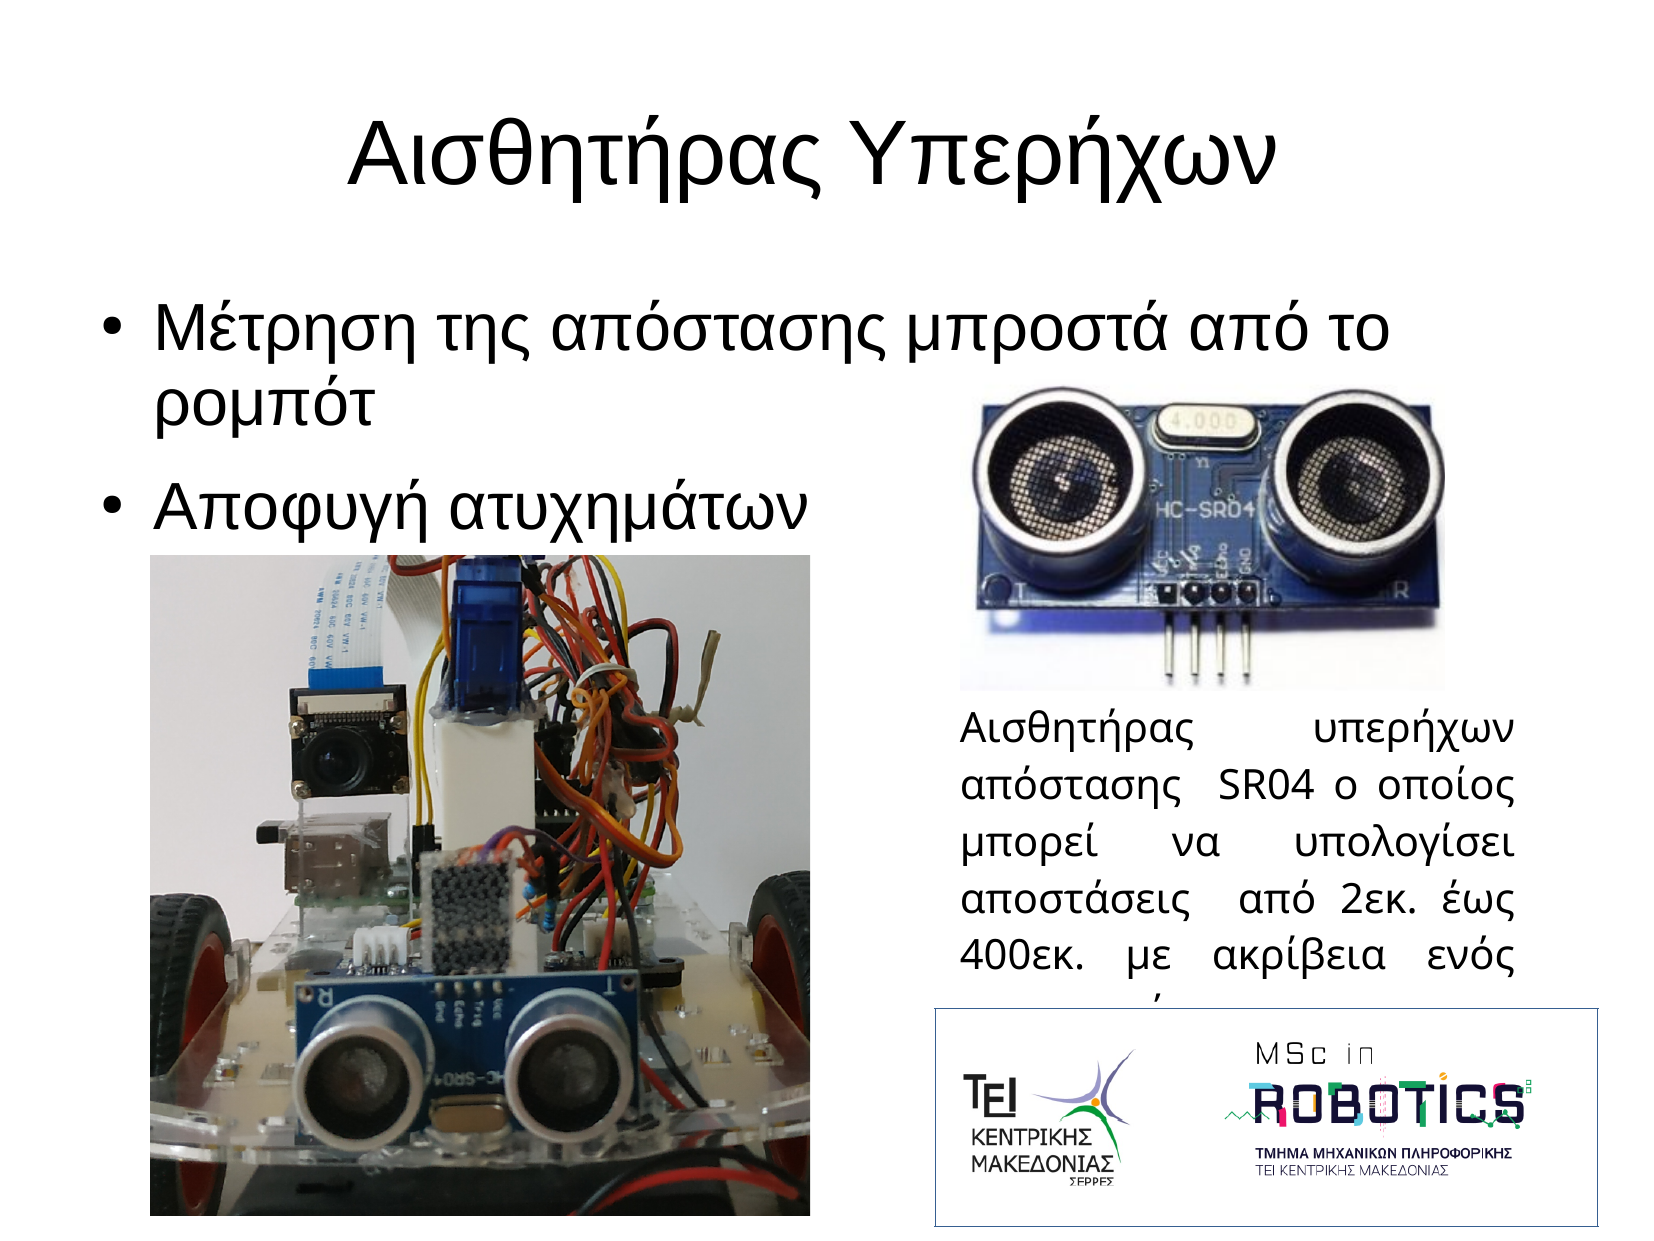

# Αισθητήρας Υπερήχων
Μέτρηση της απόστασης μπροστά από το ρομπότ
Αποφυγή ατυχημάτων
Aισθητήρας υπερήχων απόστασης SR04 ο οποίος μπορεί να υπολογίσει αποστάσεις από 2εκ. έως 400εκ. με ακρίβεια ενός εκατοστού.